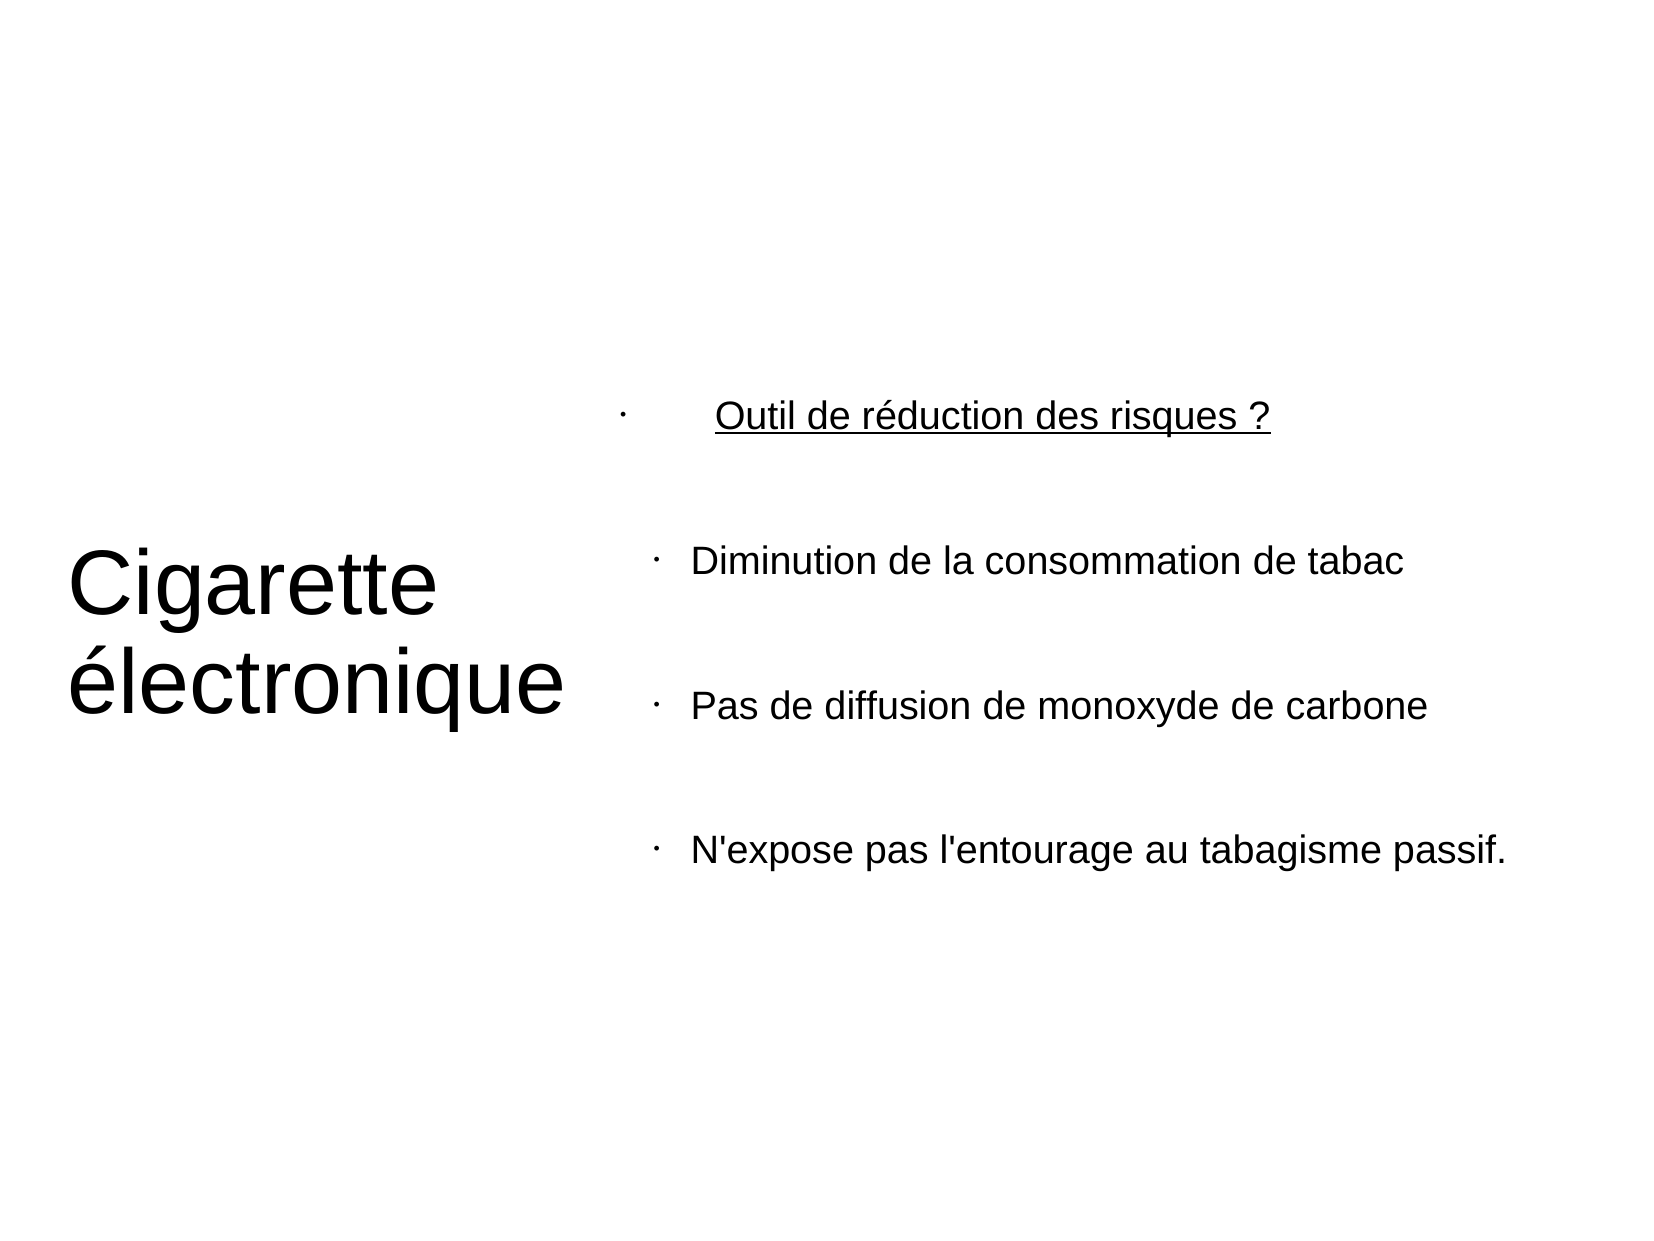

Cigarette électronique
 Outil de réduction des risques ?
Diminution de la consommation de tabac
Pas de diffusion de monoxyde de carbone
N'expose pas l'entourage au tabagisme passif.